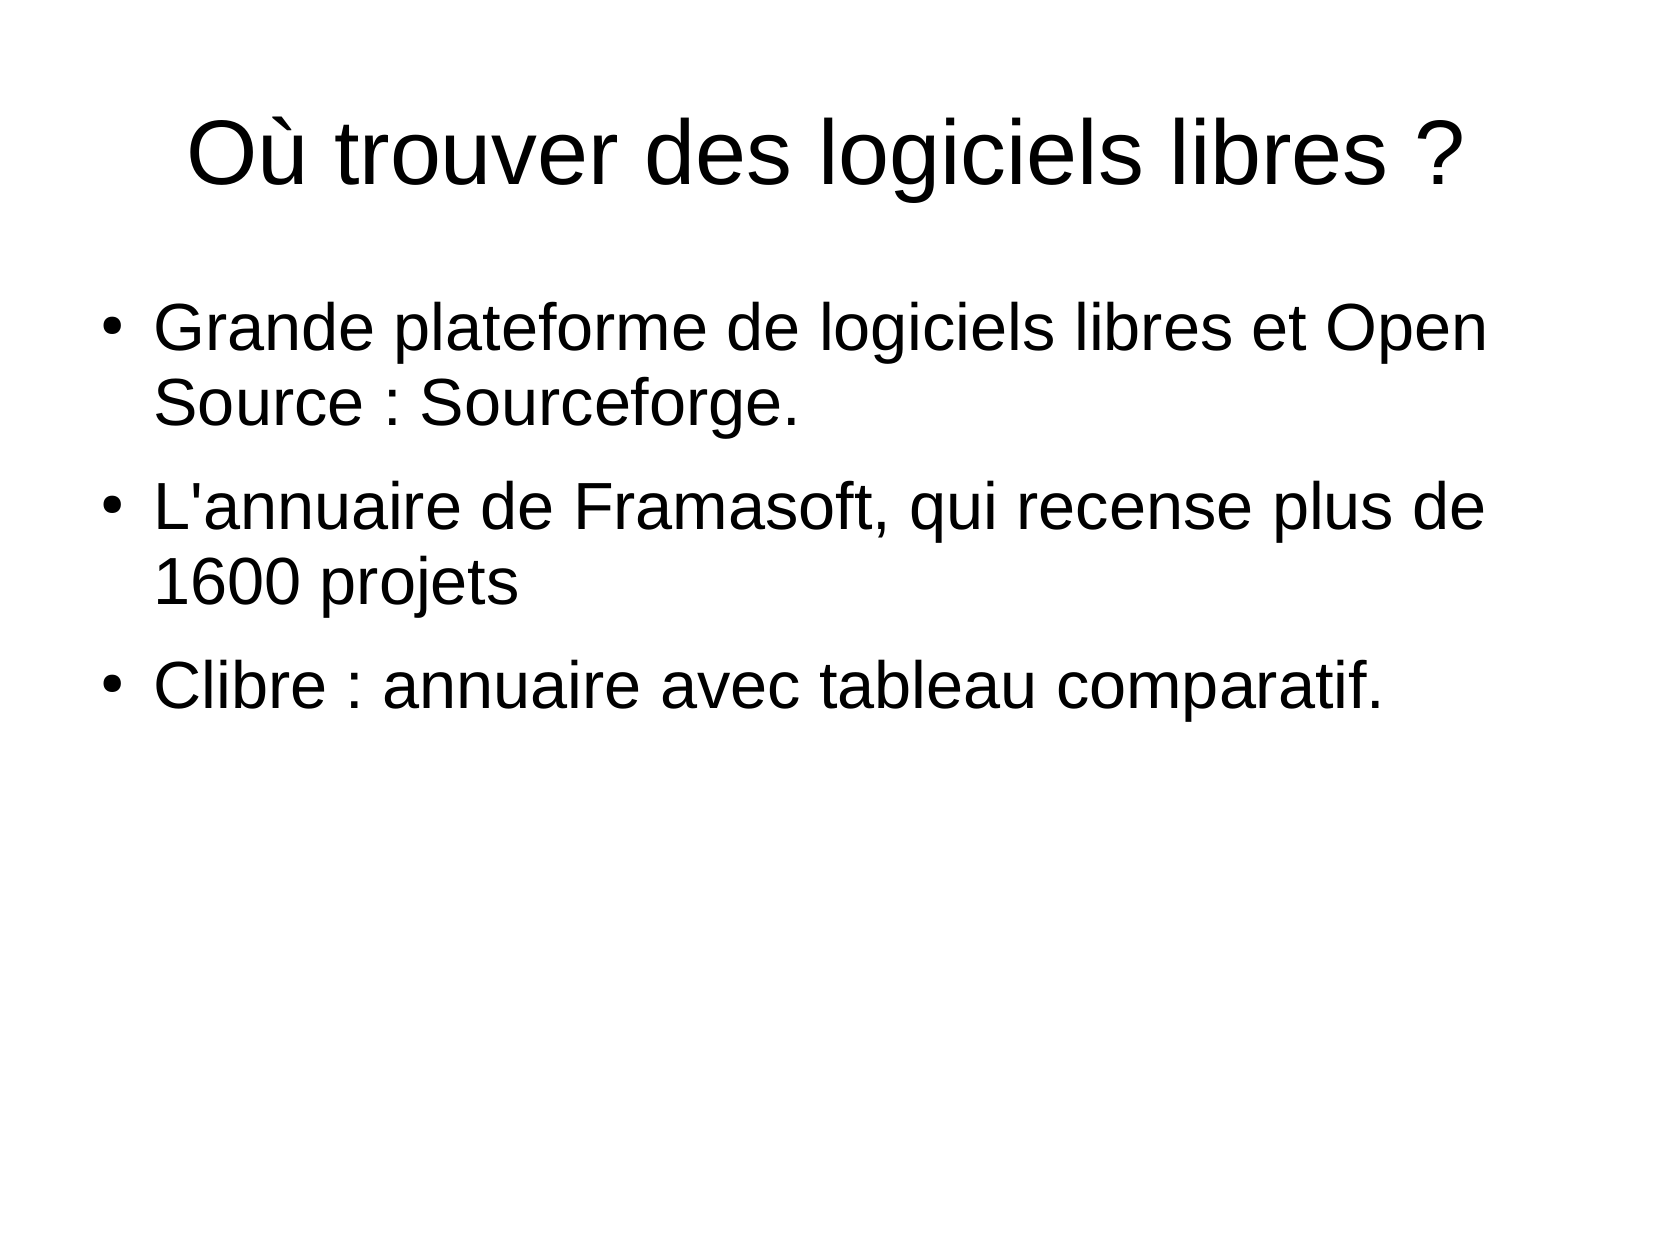

# Où trouver des logiciels libres ?
Grande plateforme de logiciels libres et Open Source : Sourceforge.
L'annuaire de Framasoft, qui recense plus de 1600 projets
Clibre : annuaire avec tableau comparatif.